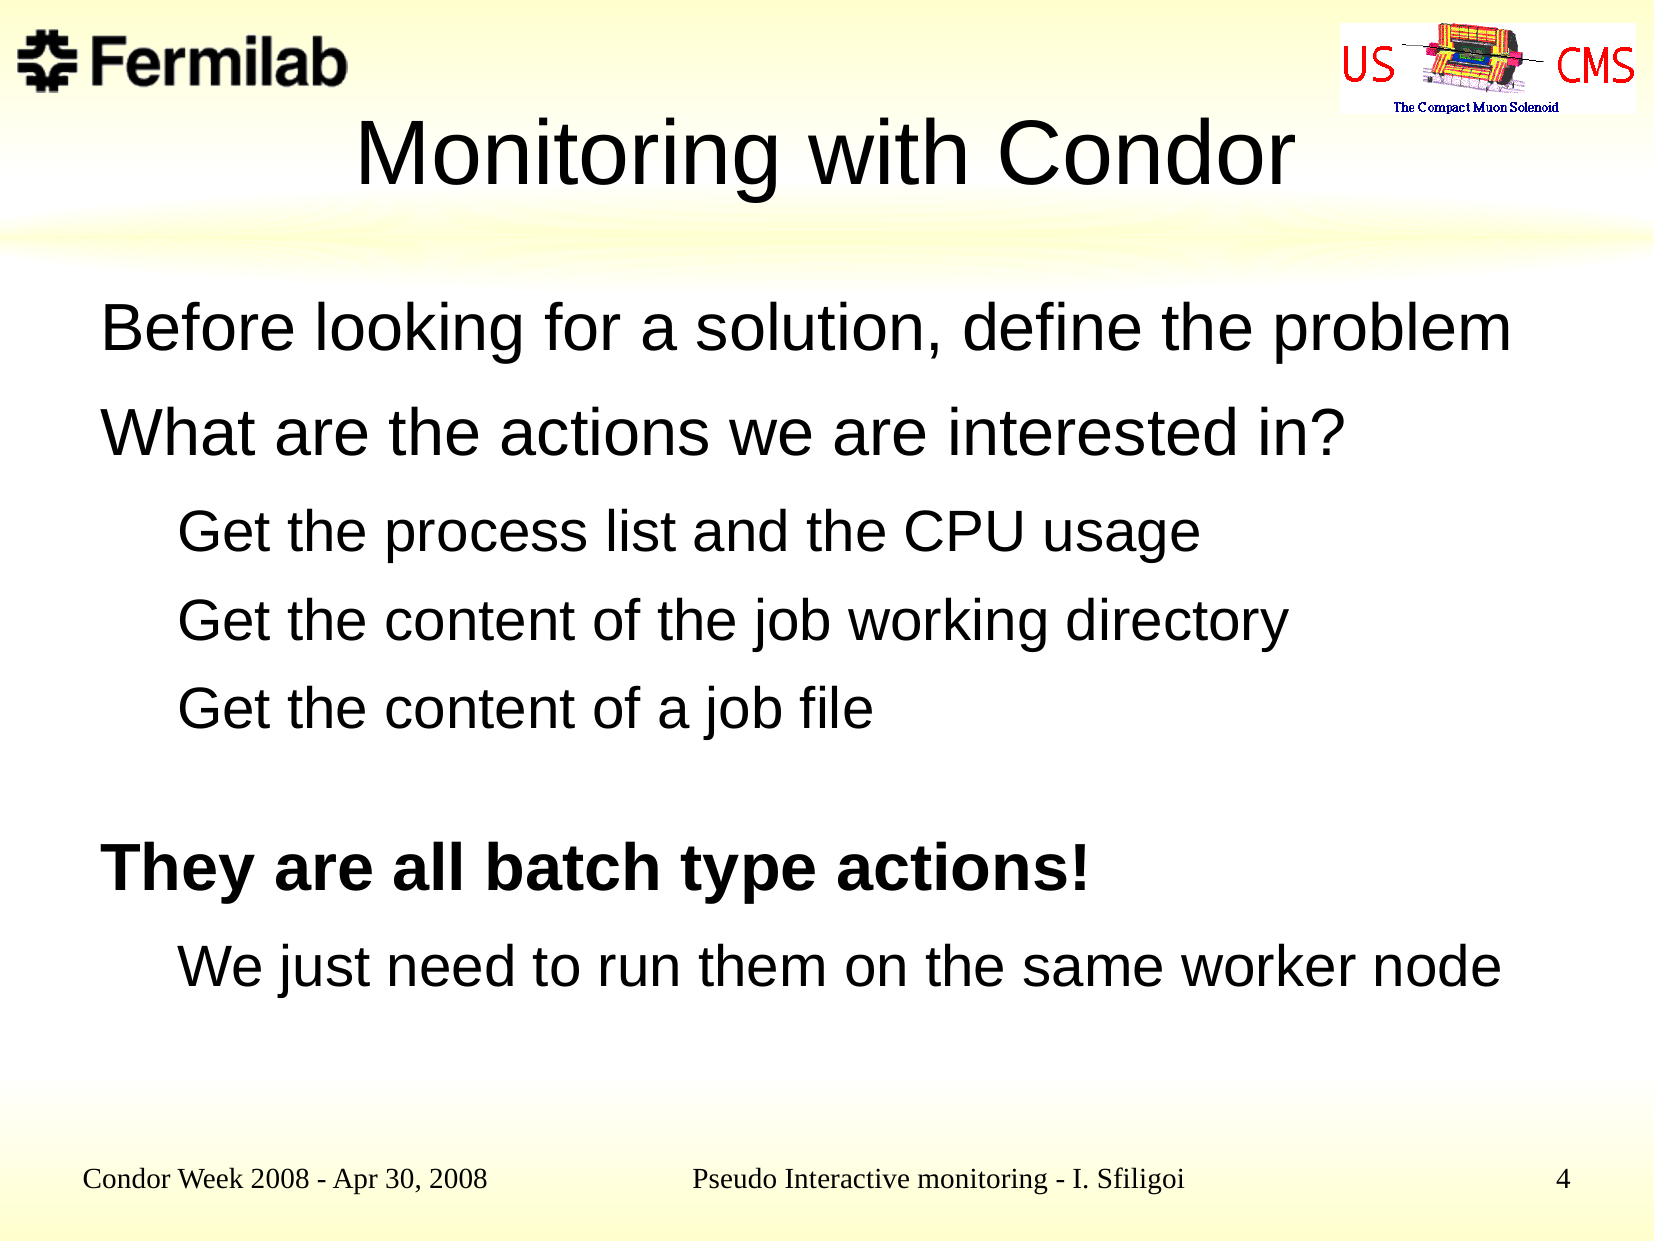

# Monitoring with Condor
Before looking for a solution, define the problem
What are the actions we are interested in?
Get the process list and the CPU usage
Get the content of the job working directory
Get the content of a job file
They are all batch type actions!
We just need to run them on the same worker node
Condor Week 2008 - Apr 30, 2008
Pseudo Interactive monitoring - I. Sfiligoi
4